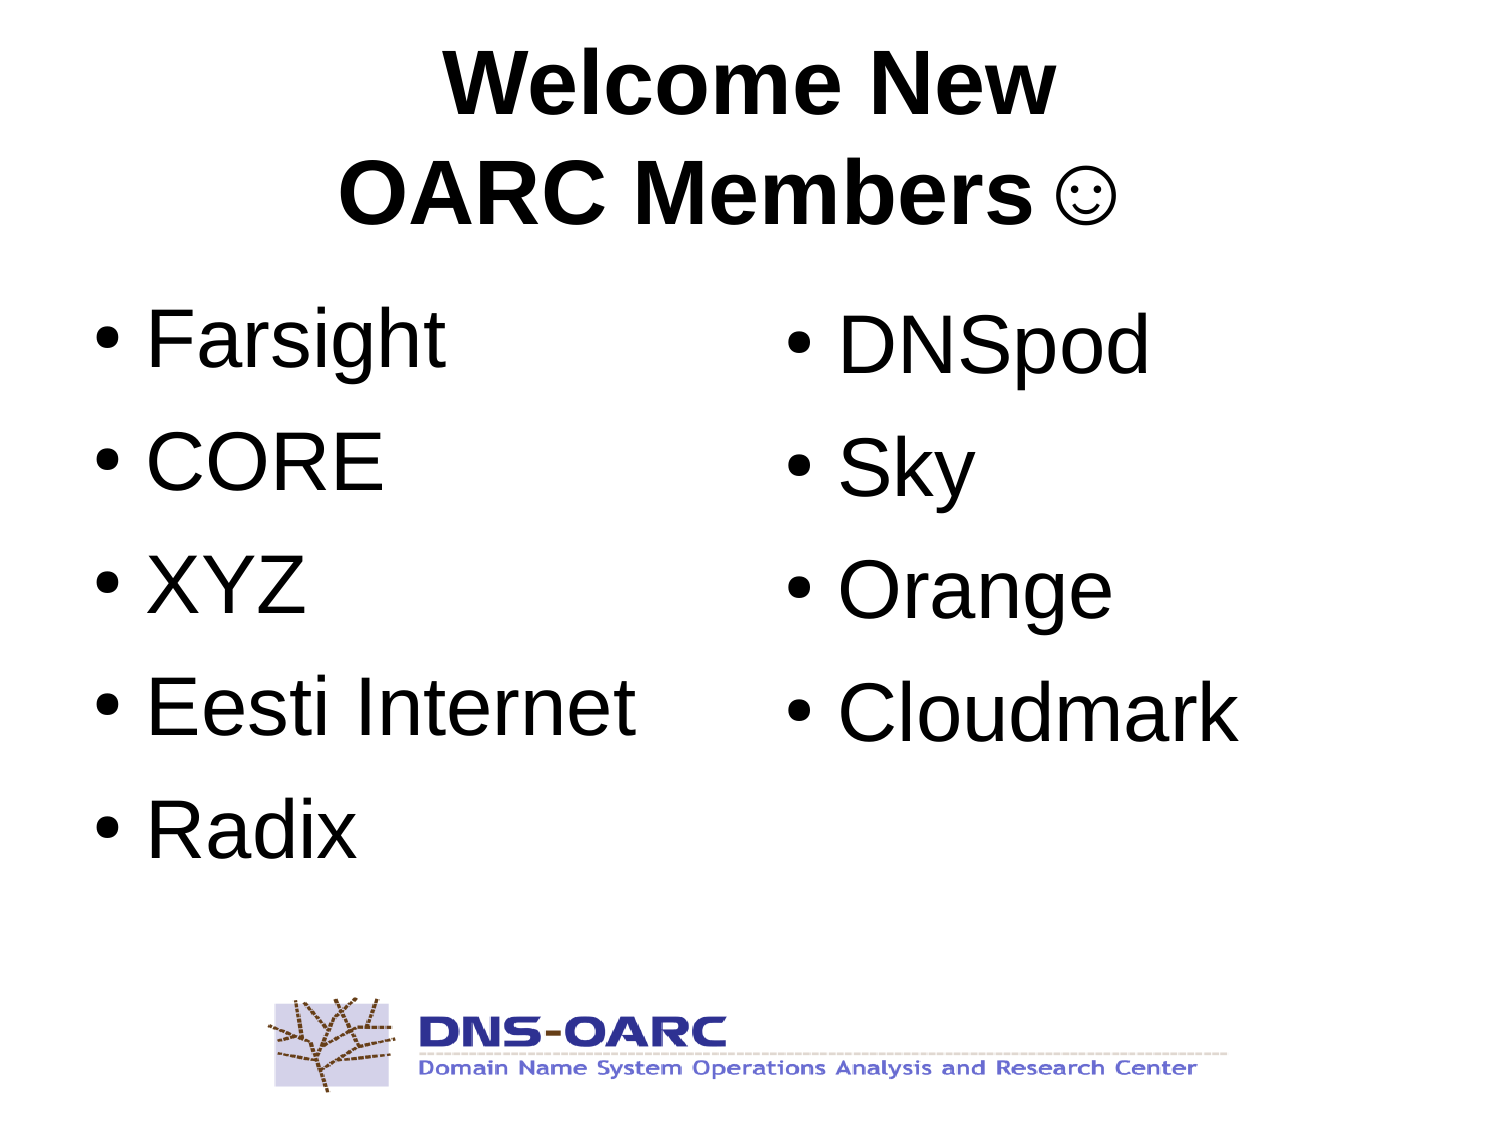

# Welcome New OARC Members☺
Farsight
CORE
XYZ
Eesti Internet
Radix
DNSpod
Sky
Orange
Cloudmark